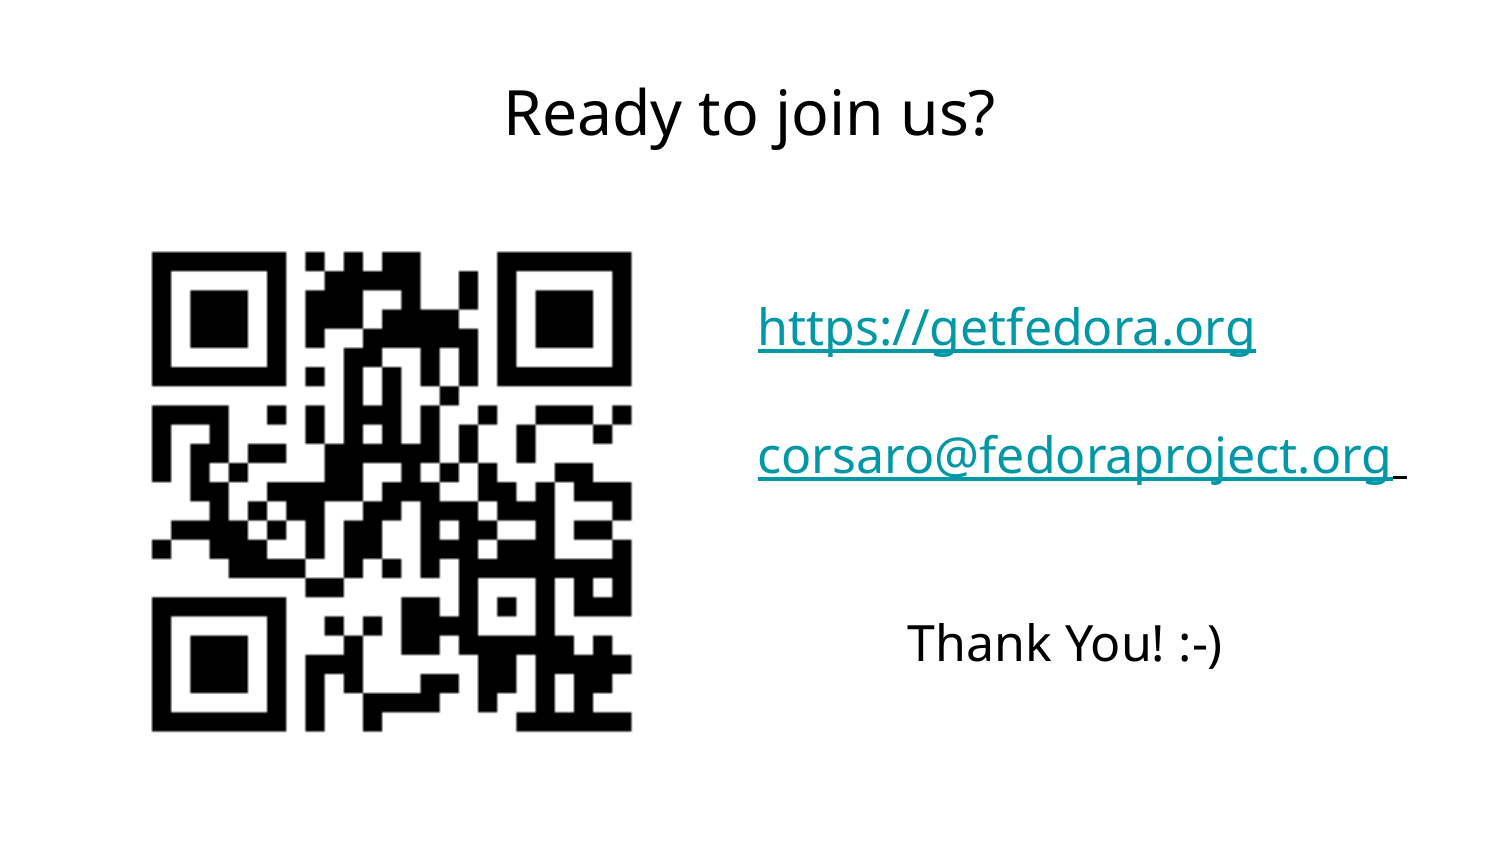

Ready to join us?
https://getfedora.org
corsaro@fedoraproject.org
Thank You! :-)